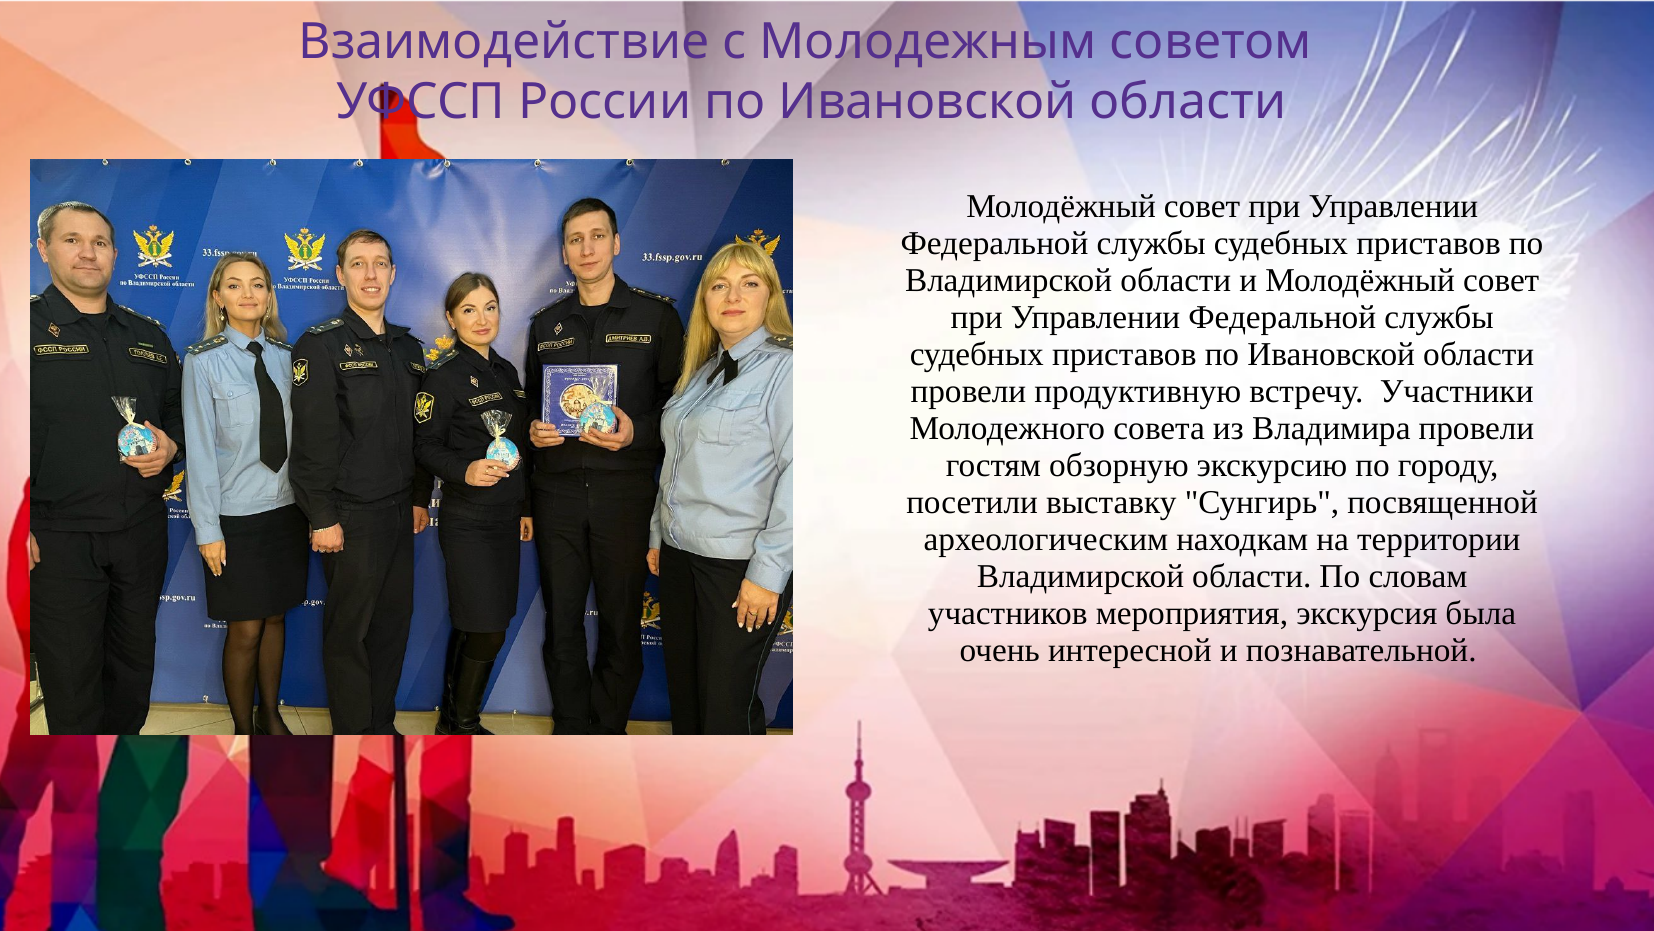

Взаимодействие с Молодежным советом
УФССП России по Ивановской области
Молодёжный совет при Управлении Федеральной службы судебных приставов по Владимирской области и Молодёжный совет при Управлении Федеральной службы судебных приставов по Ивановской области провели продуктивную встречу. Участники Молодежного совета из Владимира провели гостям обзорную экскурсию по городу, посетили выставку "Сунгирь", посвященной археологическим находкам на территории Владимирской области. По словам участников мероприятия, экскурсия была очень интересной и познавательной.